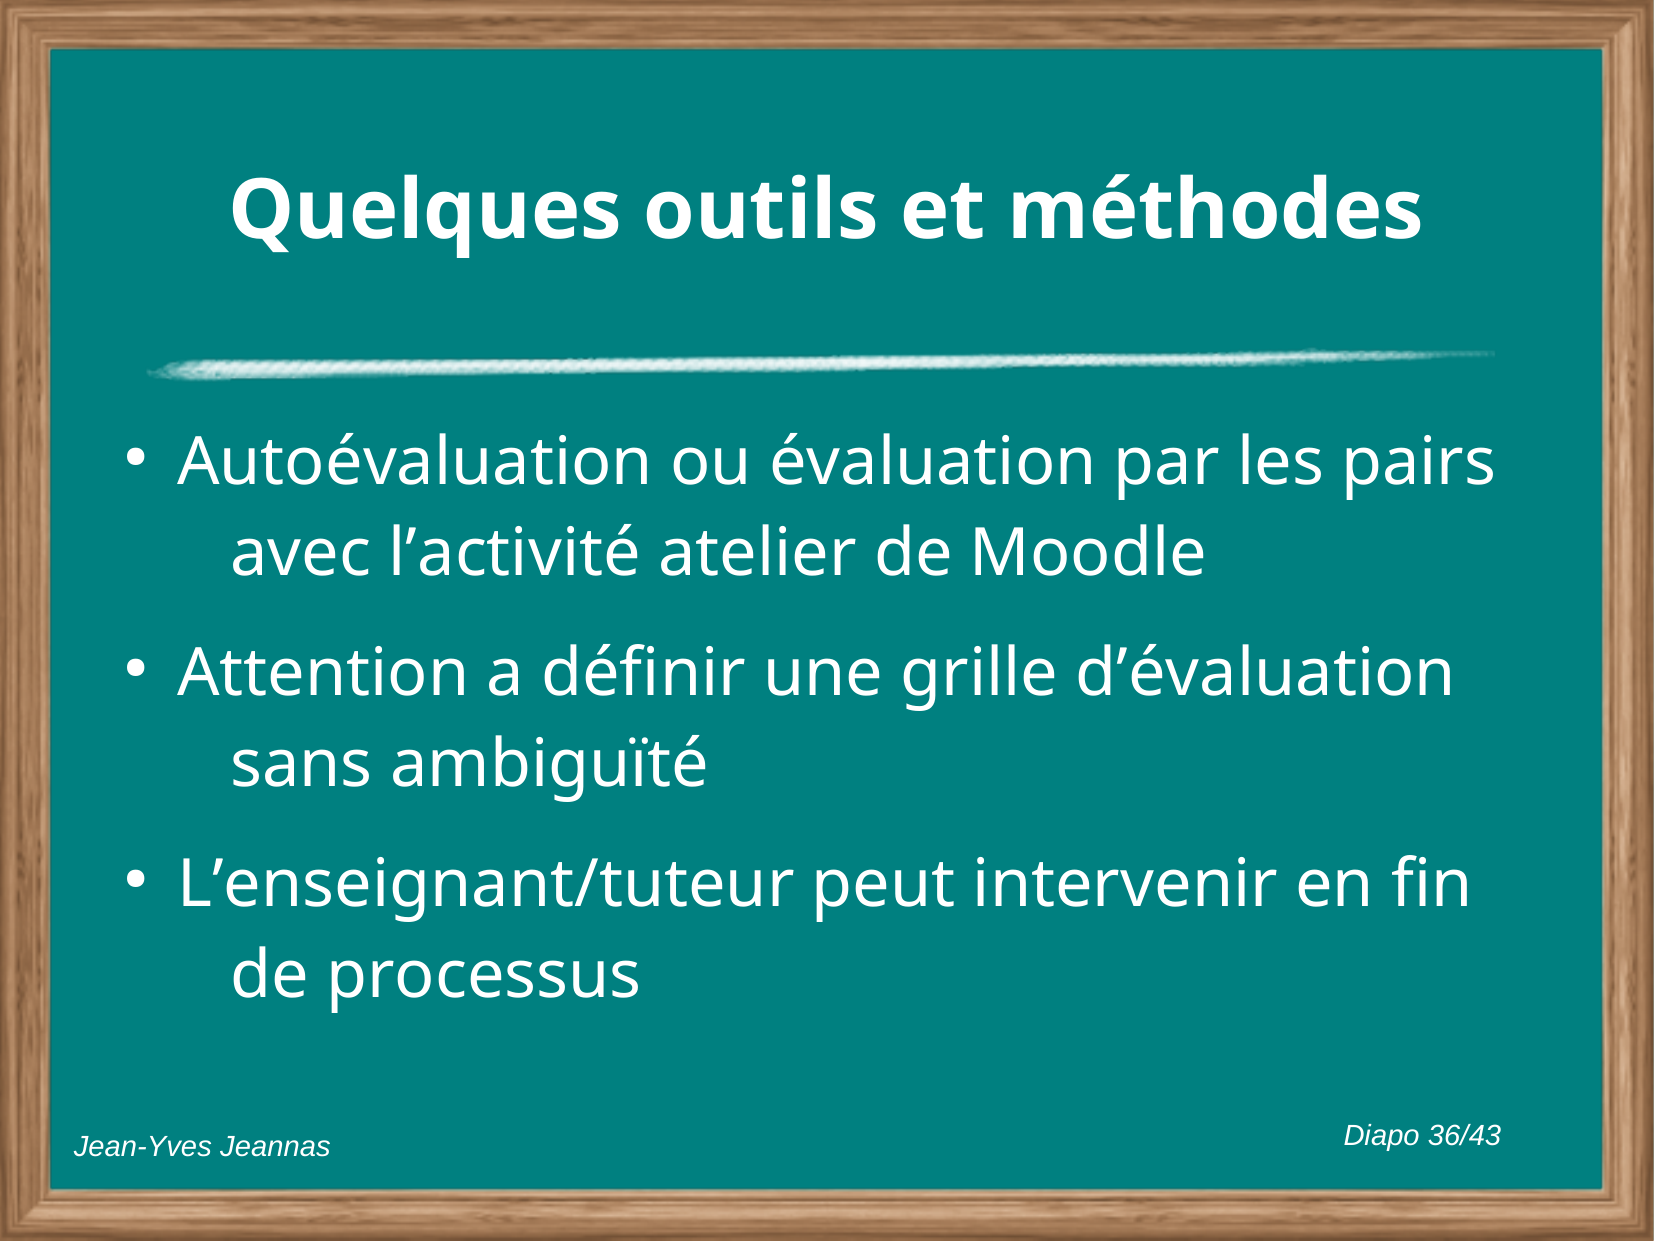

# Quelques outils et méthodes
Autoévaluation ou évaluation par les pairs avec l’activité atelier de Moodle
Attention a définir une grille d’évaluation sans ambiguïté
L’enseignant/tuteur peut intervenir en fin de processus